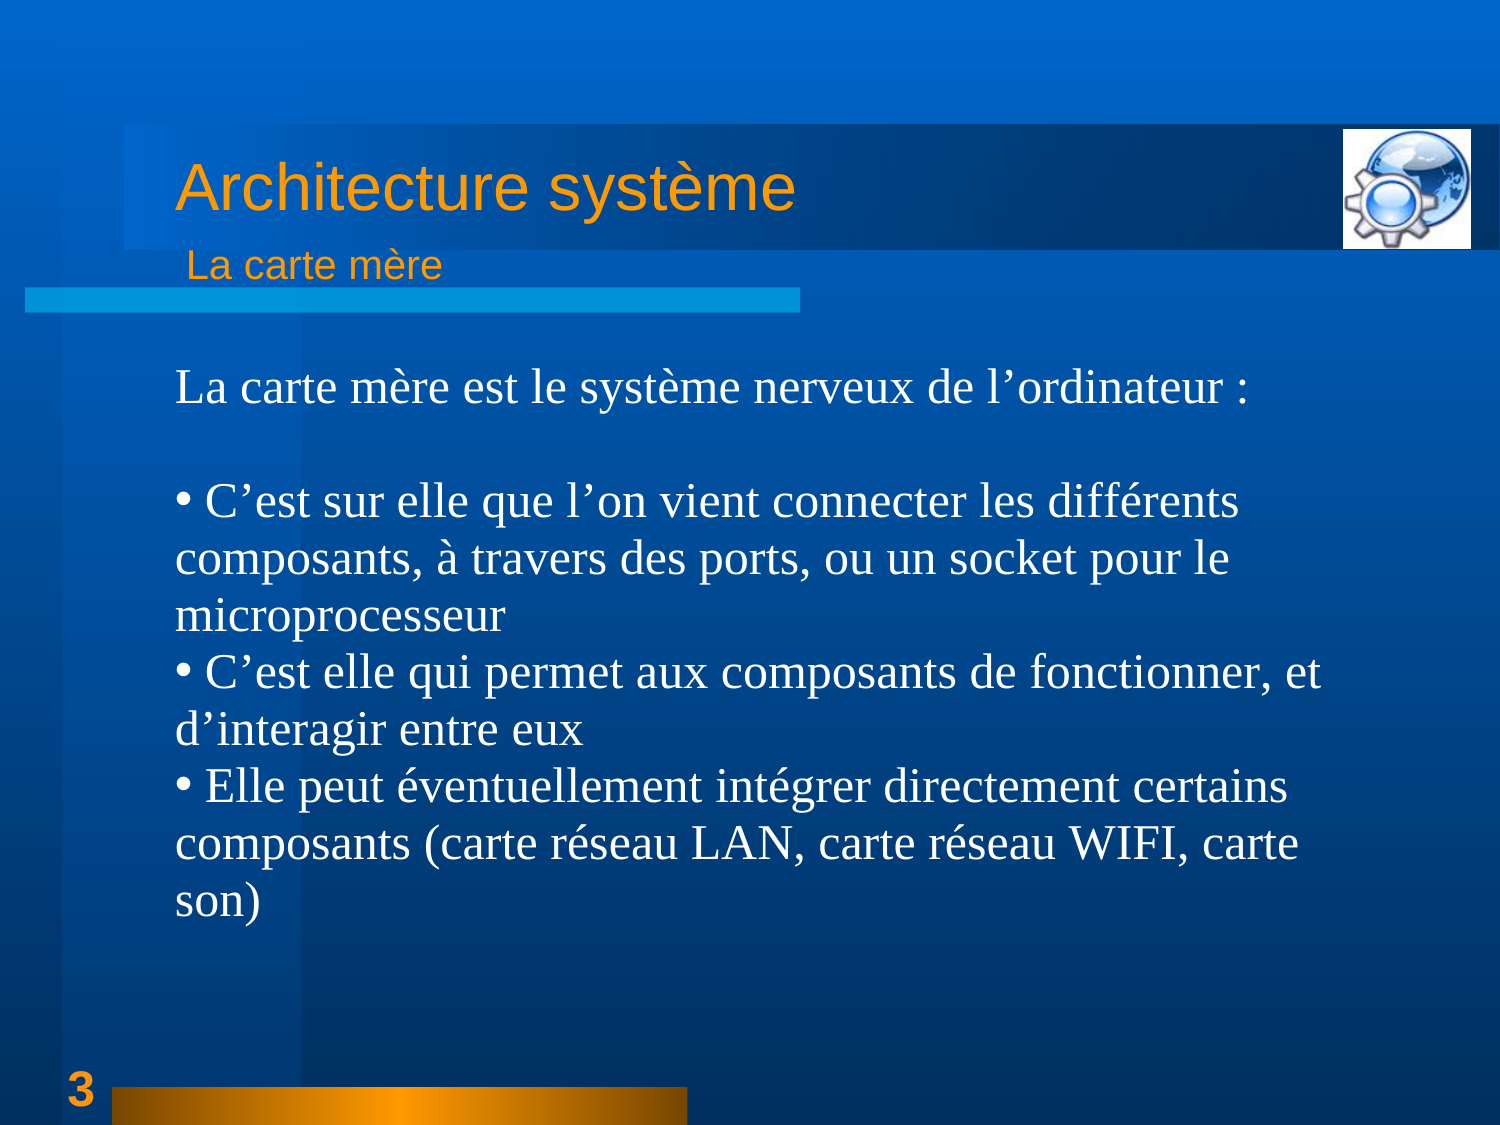

Architecture système
La carte mère
La carte mère est le système nerveux de l’ordinateur :
 C’est sur elle que l’on vient connecter les différents composants, à travers des ports, ou un socket pour le microprocesseur
 C’est elle qui permet aux composants de fonctionner, et d’interagir entre eux
 Elle peut éventuellement intégrer directement certains composants (carte réseau LAN, carte réseau WIFI, carte son)